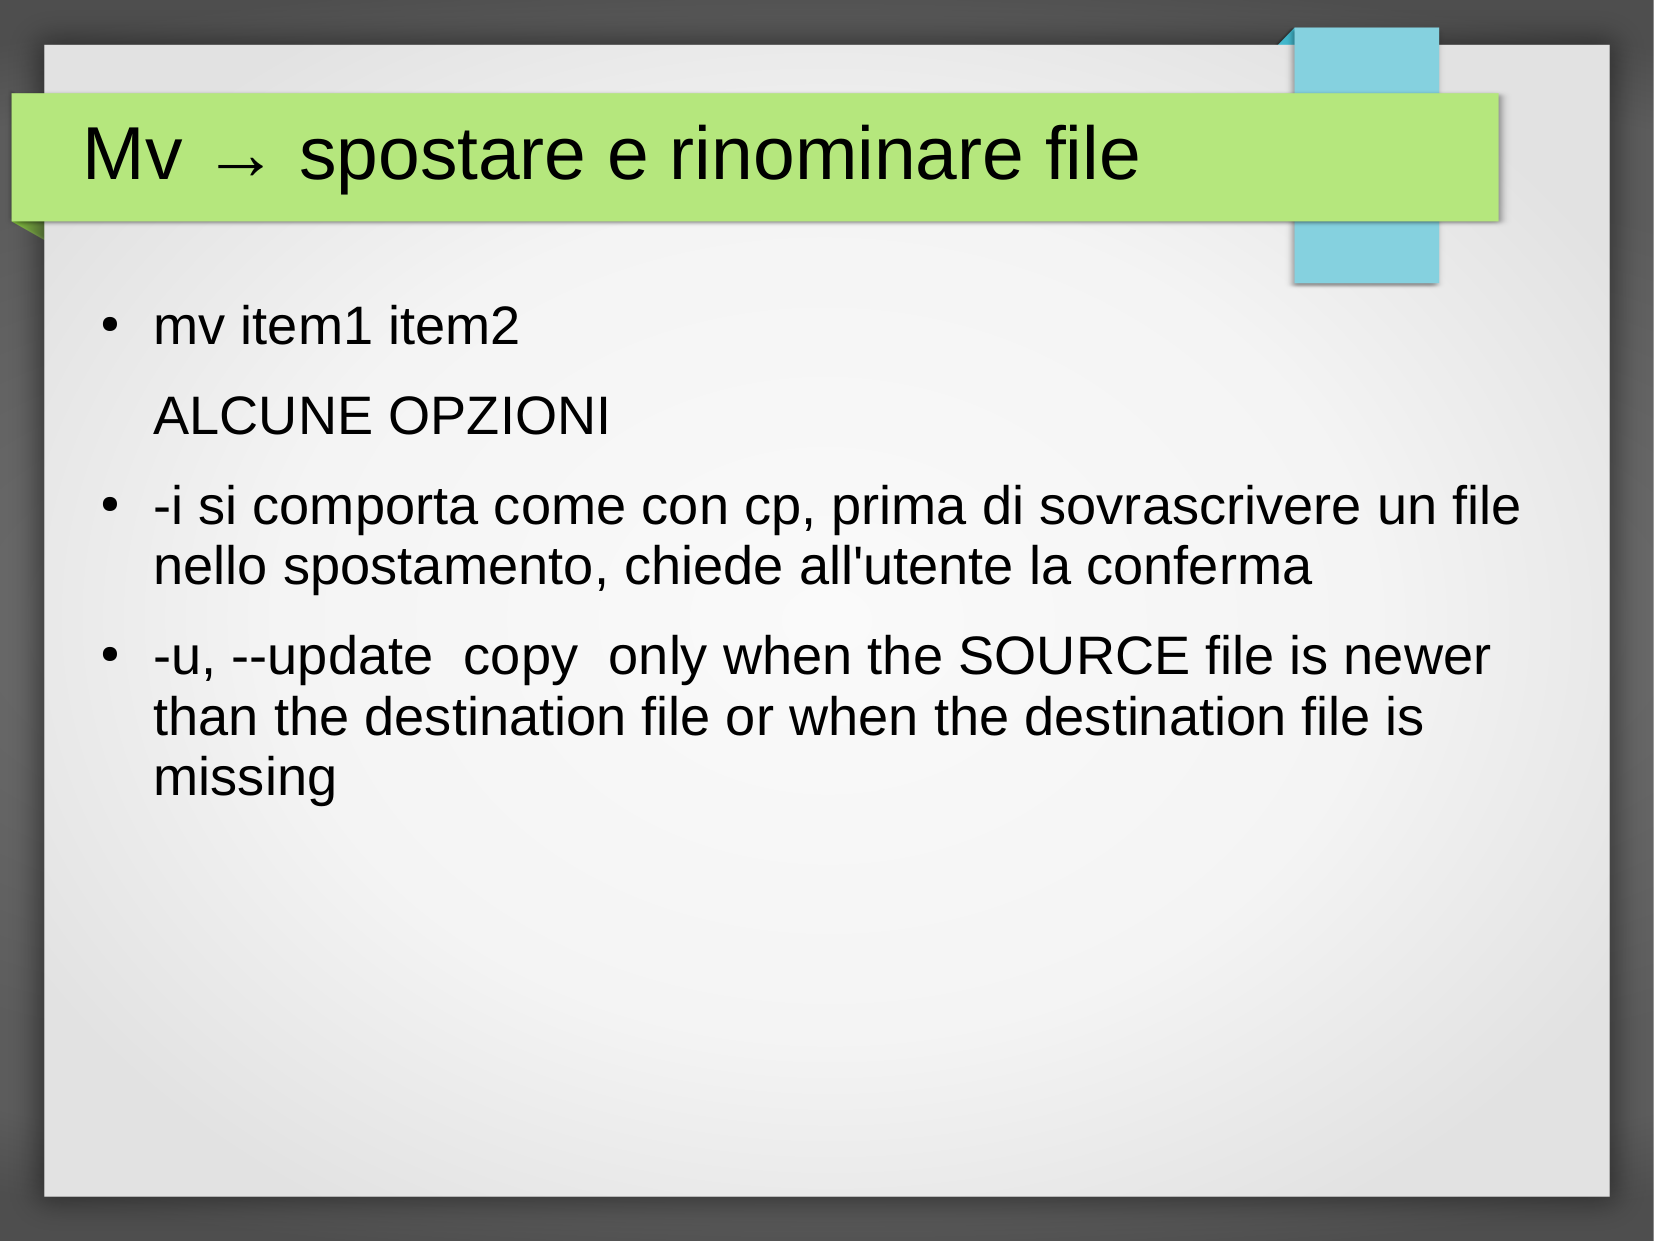

# Mv → spostare e rinominare file
mv item1 item2
ALCUNE OPZIONI
-i si comporta come con cp, prima di sovrascrivere un file nello spostamento, chiede all'utente la conferma
-u, --update copy only when the SOURCE file is newer than the destination file or when the destination file is missing